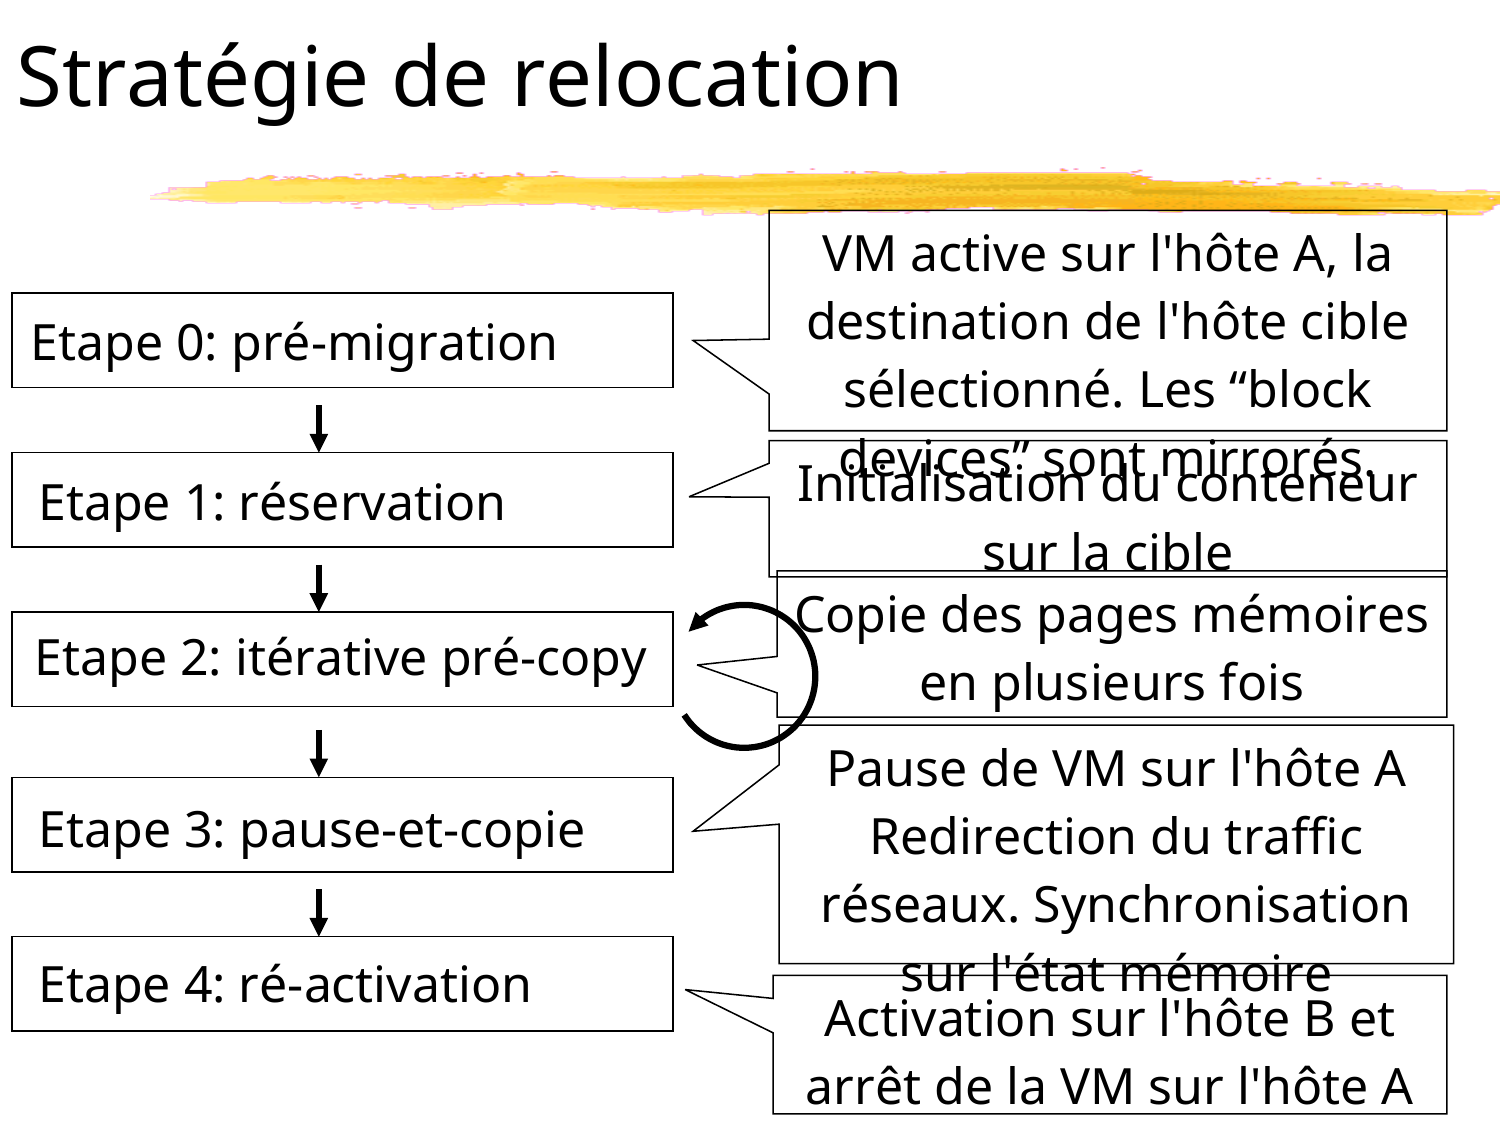

# Stratégie de relocation
VM active sur l'hôte A, la destination de l'hôte cible sélectionné. Les “block devices” sont mirrorés.
Etape 0: pré-migration
Initialisation du conteneur sur la cible
Etape 1: réservation
Copie des pages mémoires en plusieurs fois
Etape 2: itérative pré-copy
Pause de VM sur l'hôte A
Redirection du traffic réseaux. Synchronisation sur l'état mémoire
Etape 3: pause-et-copie
Etape 4: ré-activation
Activation sur l'hôte B et arrêt de la VM sur l'hôte A